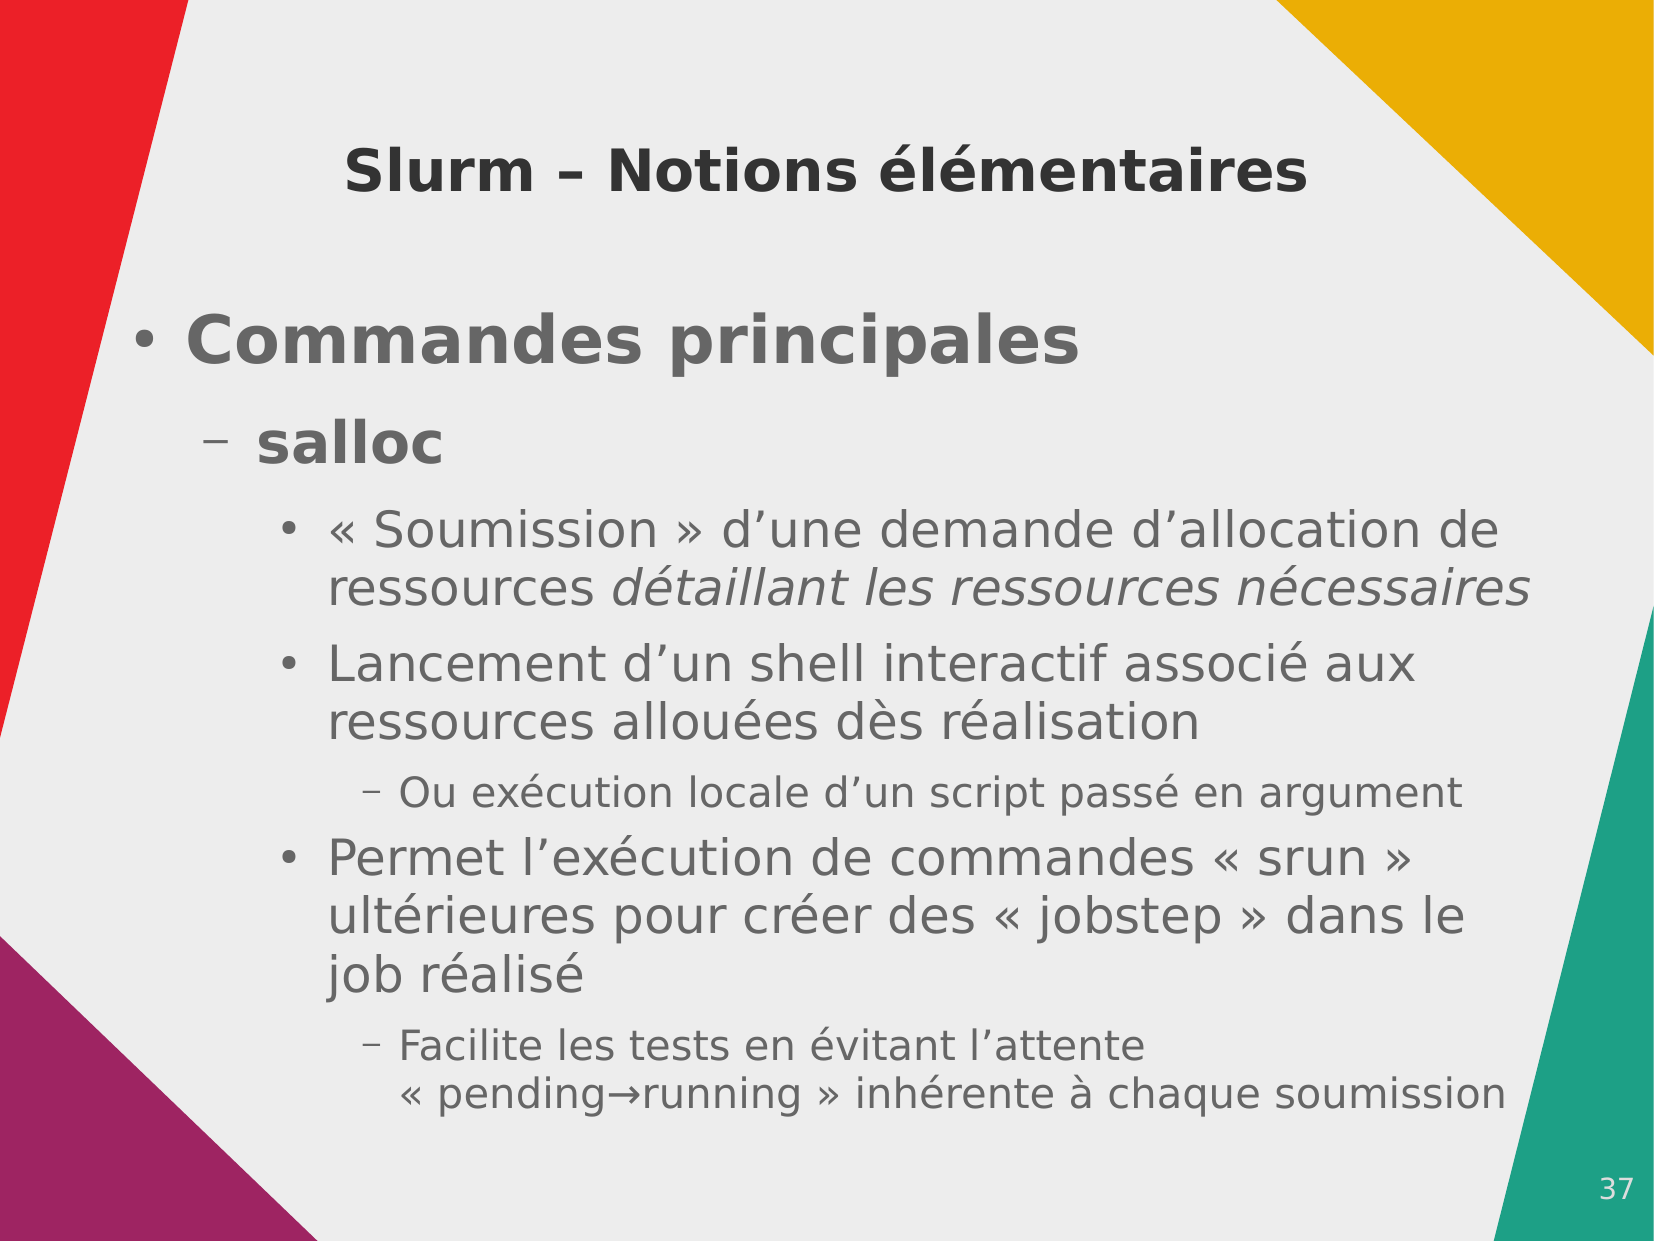

# Slurm – Notions élémentaires
Commandes principales
salloc
« Soumission » d’une demande d’allocation de ressources détaillant les ressources nécessaires
Lancement d’un shell interactif associé aux ressources allouées dès réalisation
Ou exécution locale d’un script passé en argument
Permet l’exécution de commandes « srun » ultérieures pour créer des « jobstep » dans le job réalisé
Facilite les tests en évitant l’attente « pending→running » inhérente à chaque soumission
37